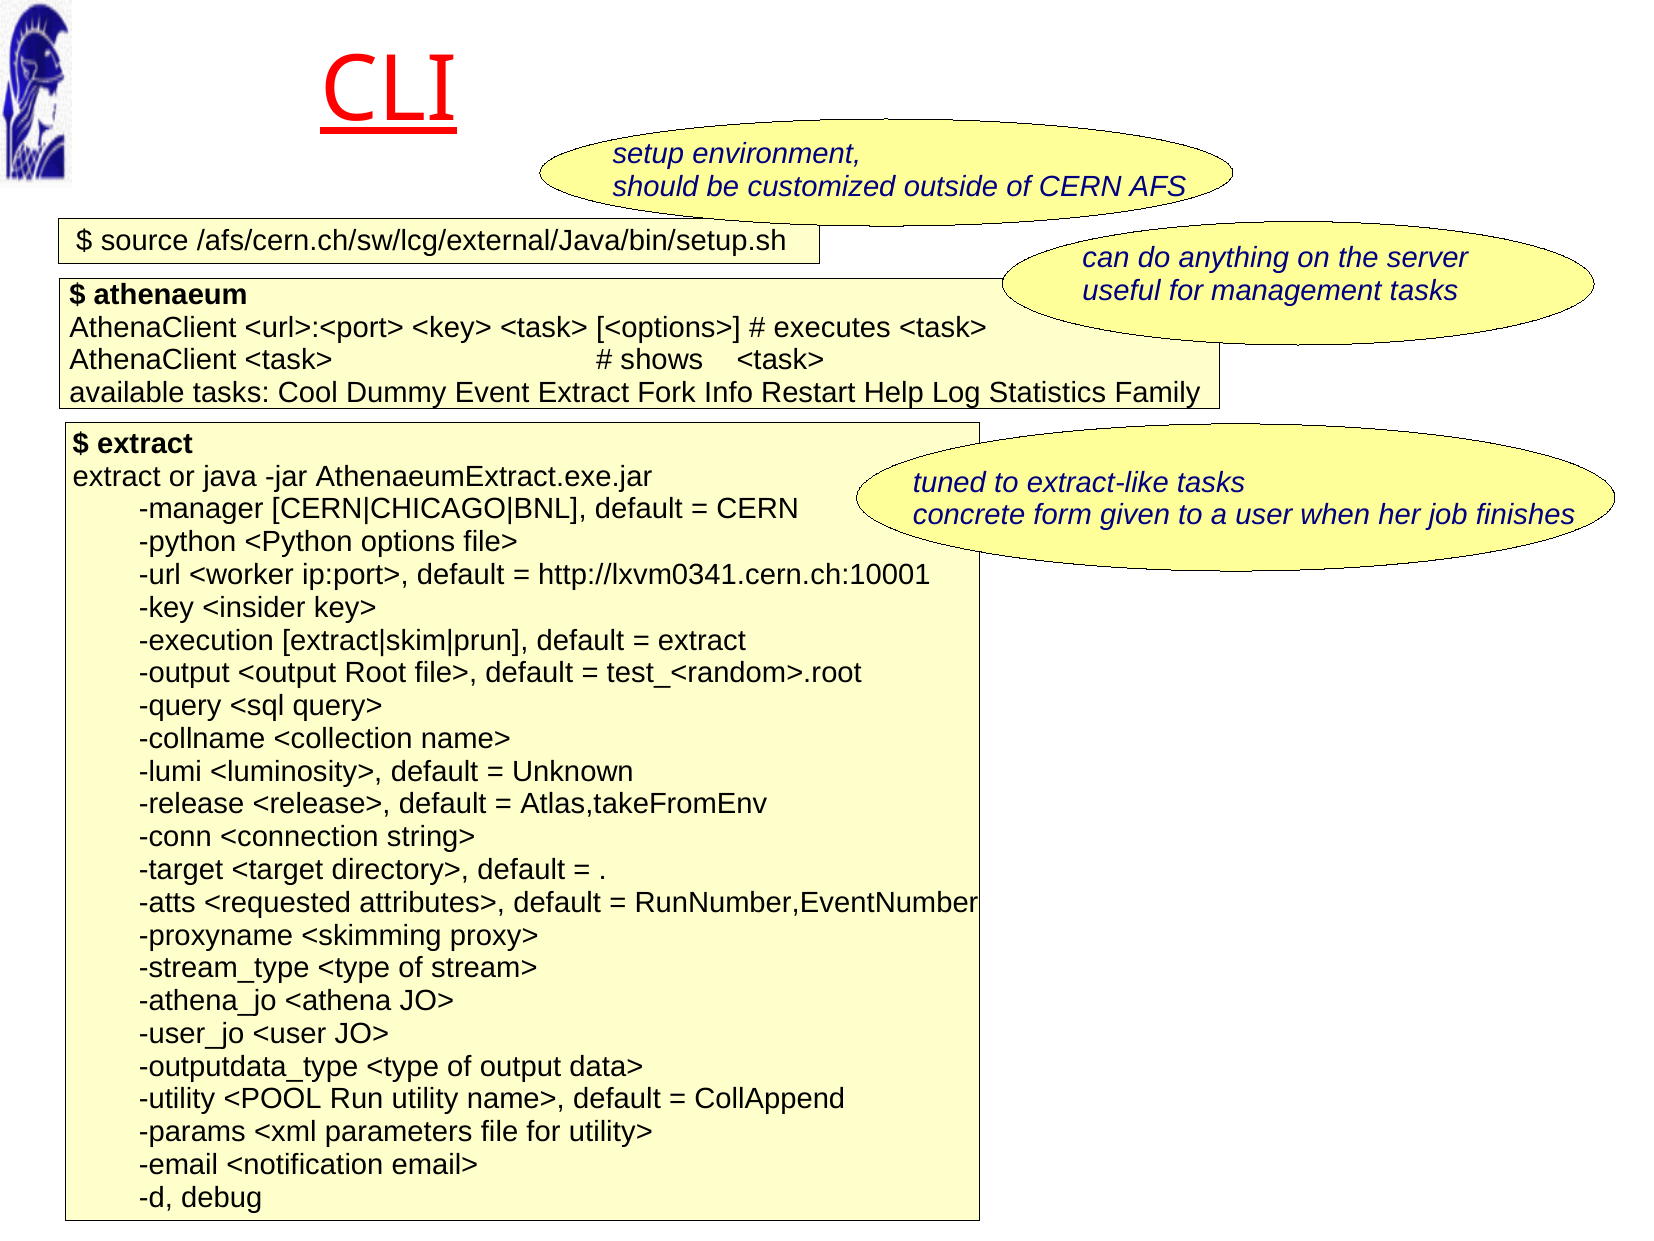

# CLI
setup environment,
should be customized outside of CERN AFS
$ source /afs/cern.ch/sw/lcg/external/Java/bin/setup.sh
can do anything on the server
useful for management tasks
$ athenaeum
AthenaClient <url>:<port> <key> <task> [<options>] # executes <task>
AthenaClient <task> # shows <task>
available tasks: Cool Dummy Event Extract Fork Info Restart Help Log Statistics Family
$ extract
extract or java -jar AthenaeumExtract.exe.jar
 -manager [CERN|CHICAGO|BNL], default = CERN
 -python <Python options file>
 -url <worker ip:port>, default = http://lxvm0341.cern.ch:10001
 -key <insider key>
 -execution [extract|skim|prun], default = extract
 -output <output Root file>, default = test_<random>.root
 -query <sql query>
 -collname <collection name>
 -lumi <luminosity>, default = Unknown
 -release <release>, default = Atlas,takeFromEnv
 -conn <connection string>
 -target <target directory>, default = .
 -atts <requested attributes>, default = RunNumber,EventNumber
 -proxyname <skimming proxy>
 -stream_type <type of stream>
 -athena_jo <athena JO>
 -user_jo <user JO>
 -outputdata_type <type of output data>
 -utility <POOL Run utility name>, default = CollAppend
 -params <xml parameters file for utility>
 -email <notification email>
 -d, debug
tuned to extract-like tasks
concrete form given to a user when her job finishes